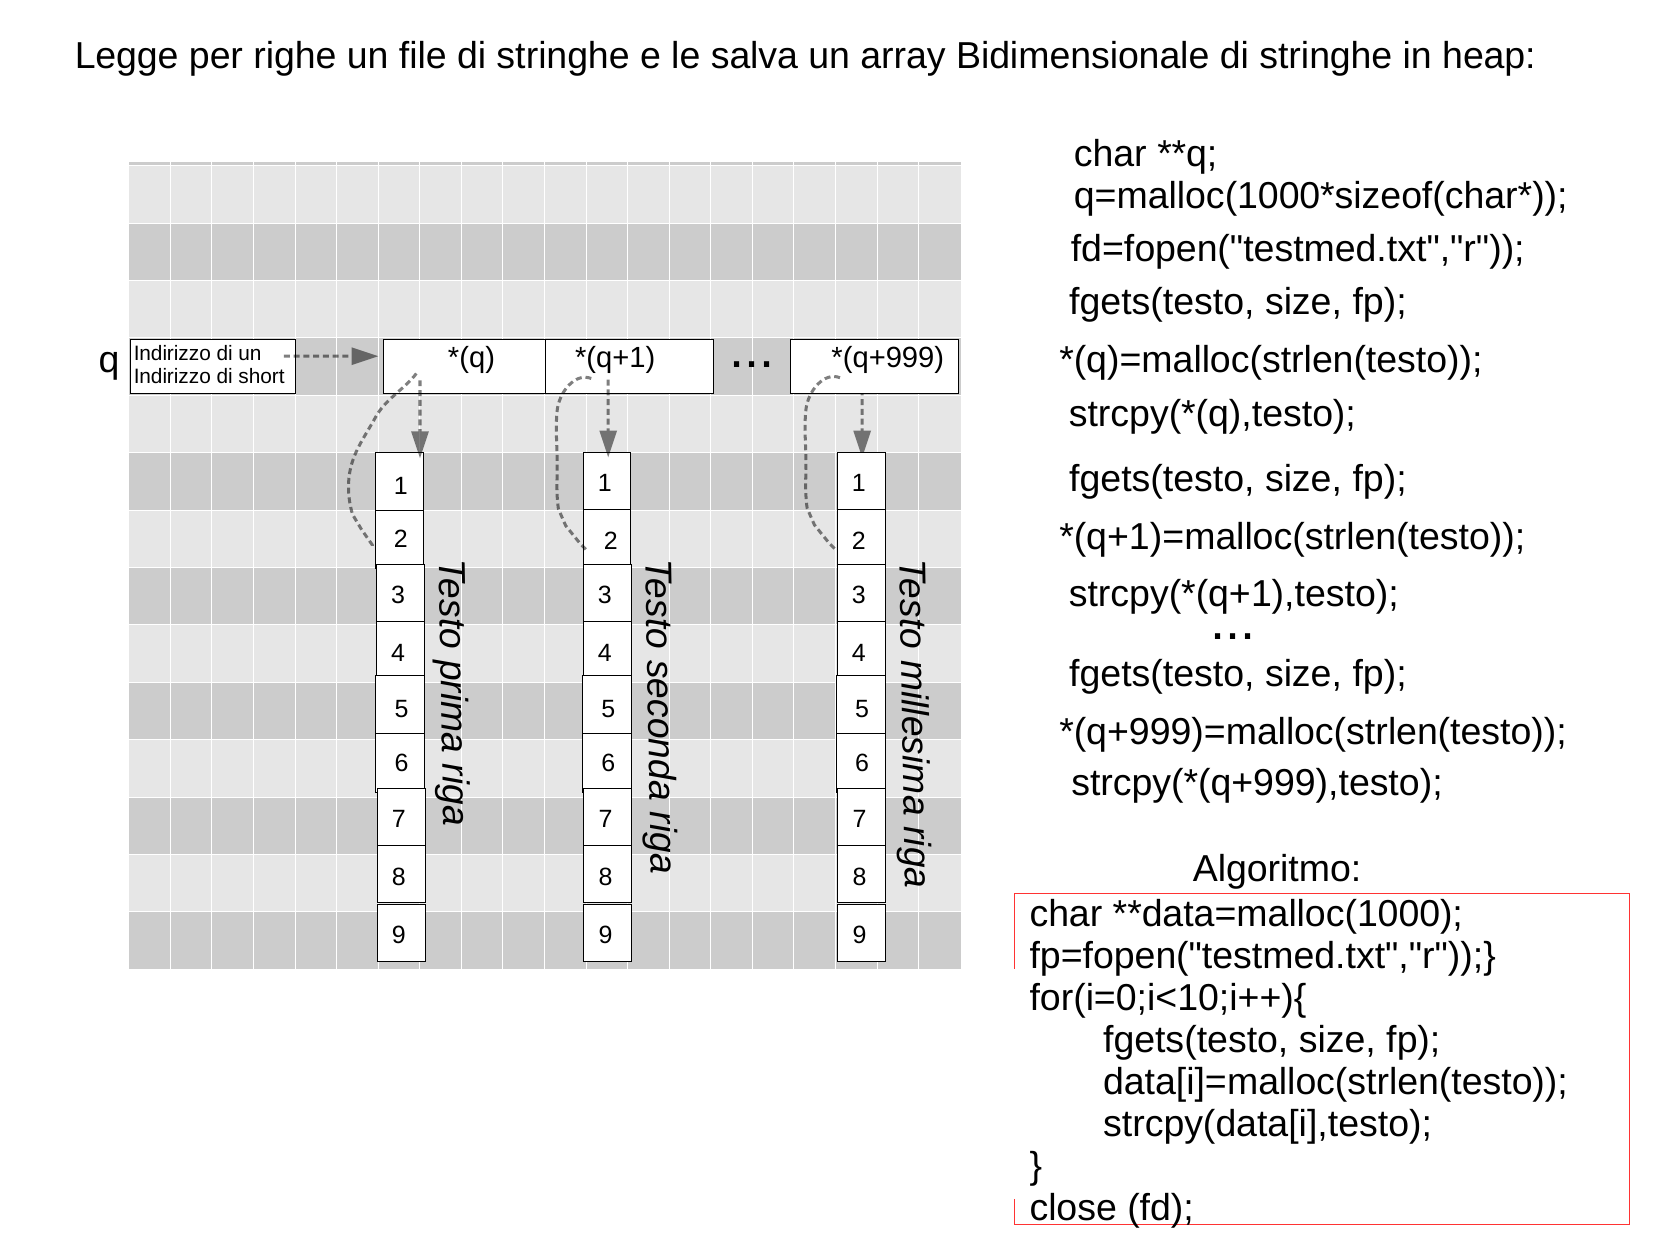

Legge per righe un file di stringhe e le salva un array Bidimensionale di stringhe in heap:
| | | | | | | | | | | | | | | | | | | | |
| --- | --- | --- | --- | --- | --- | --- | --- | --- | --- | --- | --- | --- | --- | --- | --- | --- | --- | --- | --- |
| | | | | | | | | | | | | | | | | | | | |
| | | | | | | | | | | | | | | | | | | | |
| | | | | | | | | | | | | | | | | | | | |
| | | | | | | | | | | | | | | | | | | | |
| | | | | | | | | | | | | | | | | | | | |
| | | | | | | | | | | | | | | | | | | | |
| | | | | | | | | | | | | | | | | | | | |
| | | | | | | | | | | | | | | | | | | | |
| | | | | | | | | | | | | | | | | | | | |
| | | | | | | | | | | | | | | | | | | | |
| | | | | | | | | | | | | | | | | | | | |
| | | | | | | | | | | | | | | | | | | | |
| | | | | | | | | | | | | | | | | | | | |
| | | | | | | | | | | | | | | | | | | | |
| | | | | | | | | | | | | | | | | | | | |
| | | | | | | | | | | | | | | | | | | | |
| | | | | | | | | | | | | | | | | | | | |
| | | | | | | | | | | | | | | | | | | | |
| | | | | | | | | | | | | | | | | | | | |
char **q; q=malloc(1000*sizeof(char*));
 fd=fopen("testmed.txt","r"));
fgets(testo, size, fp);
...
q
*(q)=malloc(strlen(testo));
*(q)
*(q+1)
*(q+999)
Indirizzo di un
Indirizzo di short
 strcpy(*(q),testo);
fgets(testo, size, fp);
1
1
1
*(q+1)=malloc(strlen(testo));
2
2
2
 strcpy(*(q+1),testo);
3
3
3
...
4
4
4
fgets(testo, size, fp);
5
5
5
Testo prima riga
Testo seconda riga
Testo millesima riga
*(q+999)=malloc(strlen(testo));
6
6
6
 strcpy(*(q+999),testo);
7
7
7
Algoritmo:
8
8
8
 char **data=malloc(1000);
 fp=fopen("testmed.txt","r"));}
 for(i=0;i<10;i++){
 fgets(testo, size, fp);
 data[i]=malloc(strlen(testo));
 strcpy(data[i],testo);
 }
 close (fd);
9
9
9